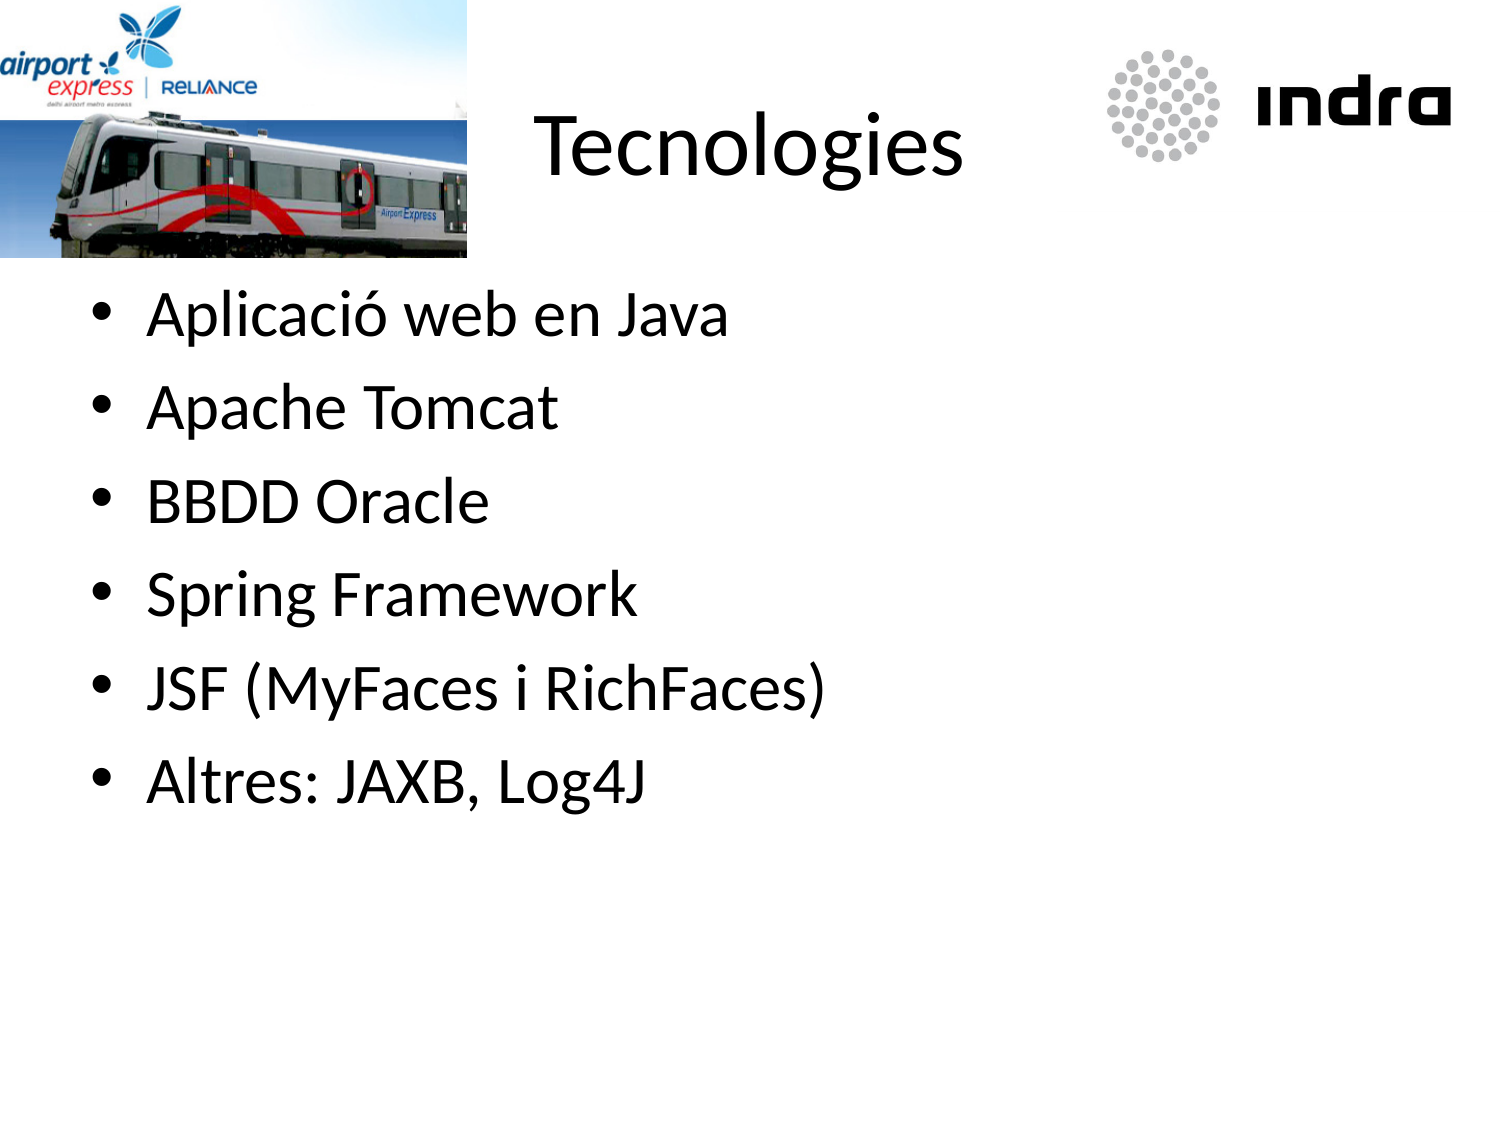

# Tecnologies
Aplicació web en Java
Apache Tomcat
BBDD Oracle
Spring Framework
JSF (MyFaces i RichFaces)
Altres: JAXB, Log4J